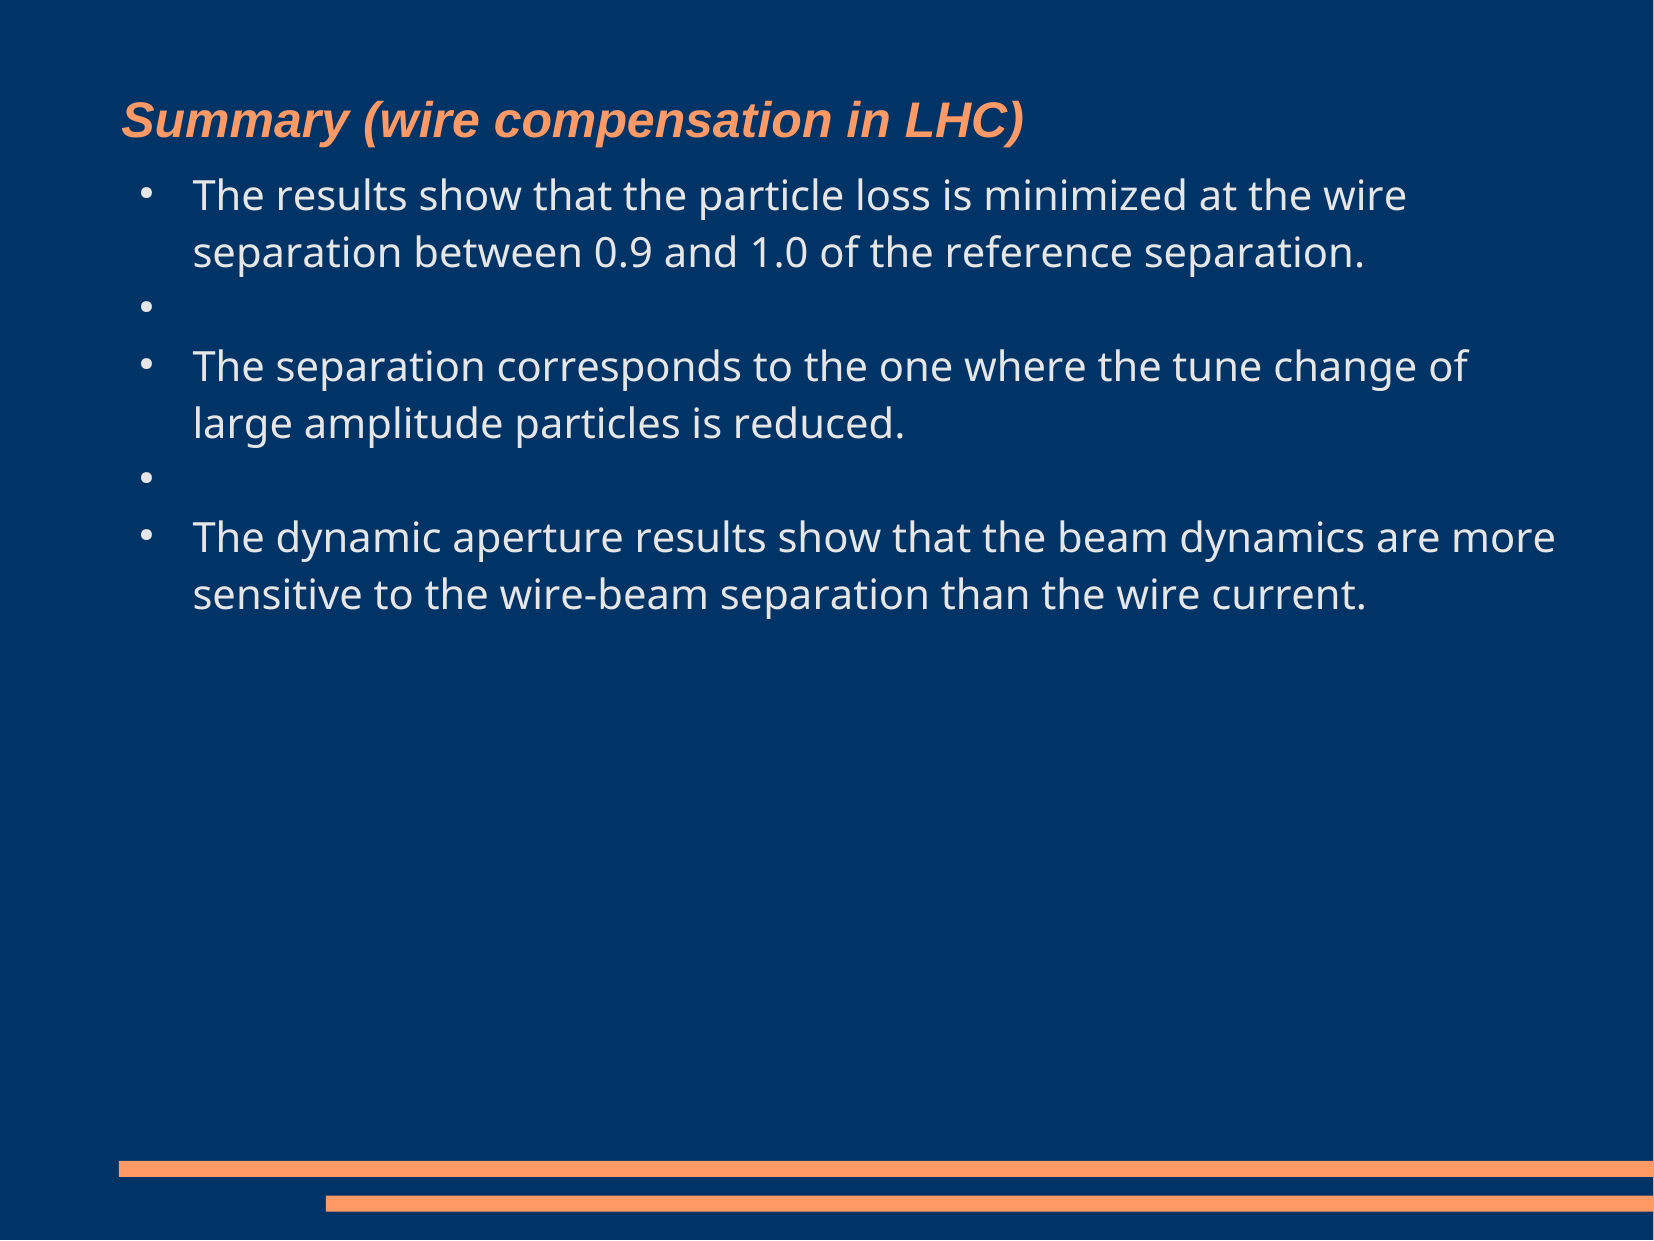

# Summary (wire compensation in LHC)
The results show that the particle loss is minimized at the wire separation between 0.9 and 1.0 of the reference separation.
The separation corresponds to the one where the tune change of large amplitude particles is reduced.
The dynamic aperture results show that the beam dynamics are more sensitive to the wire-beam separation than the wire current.